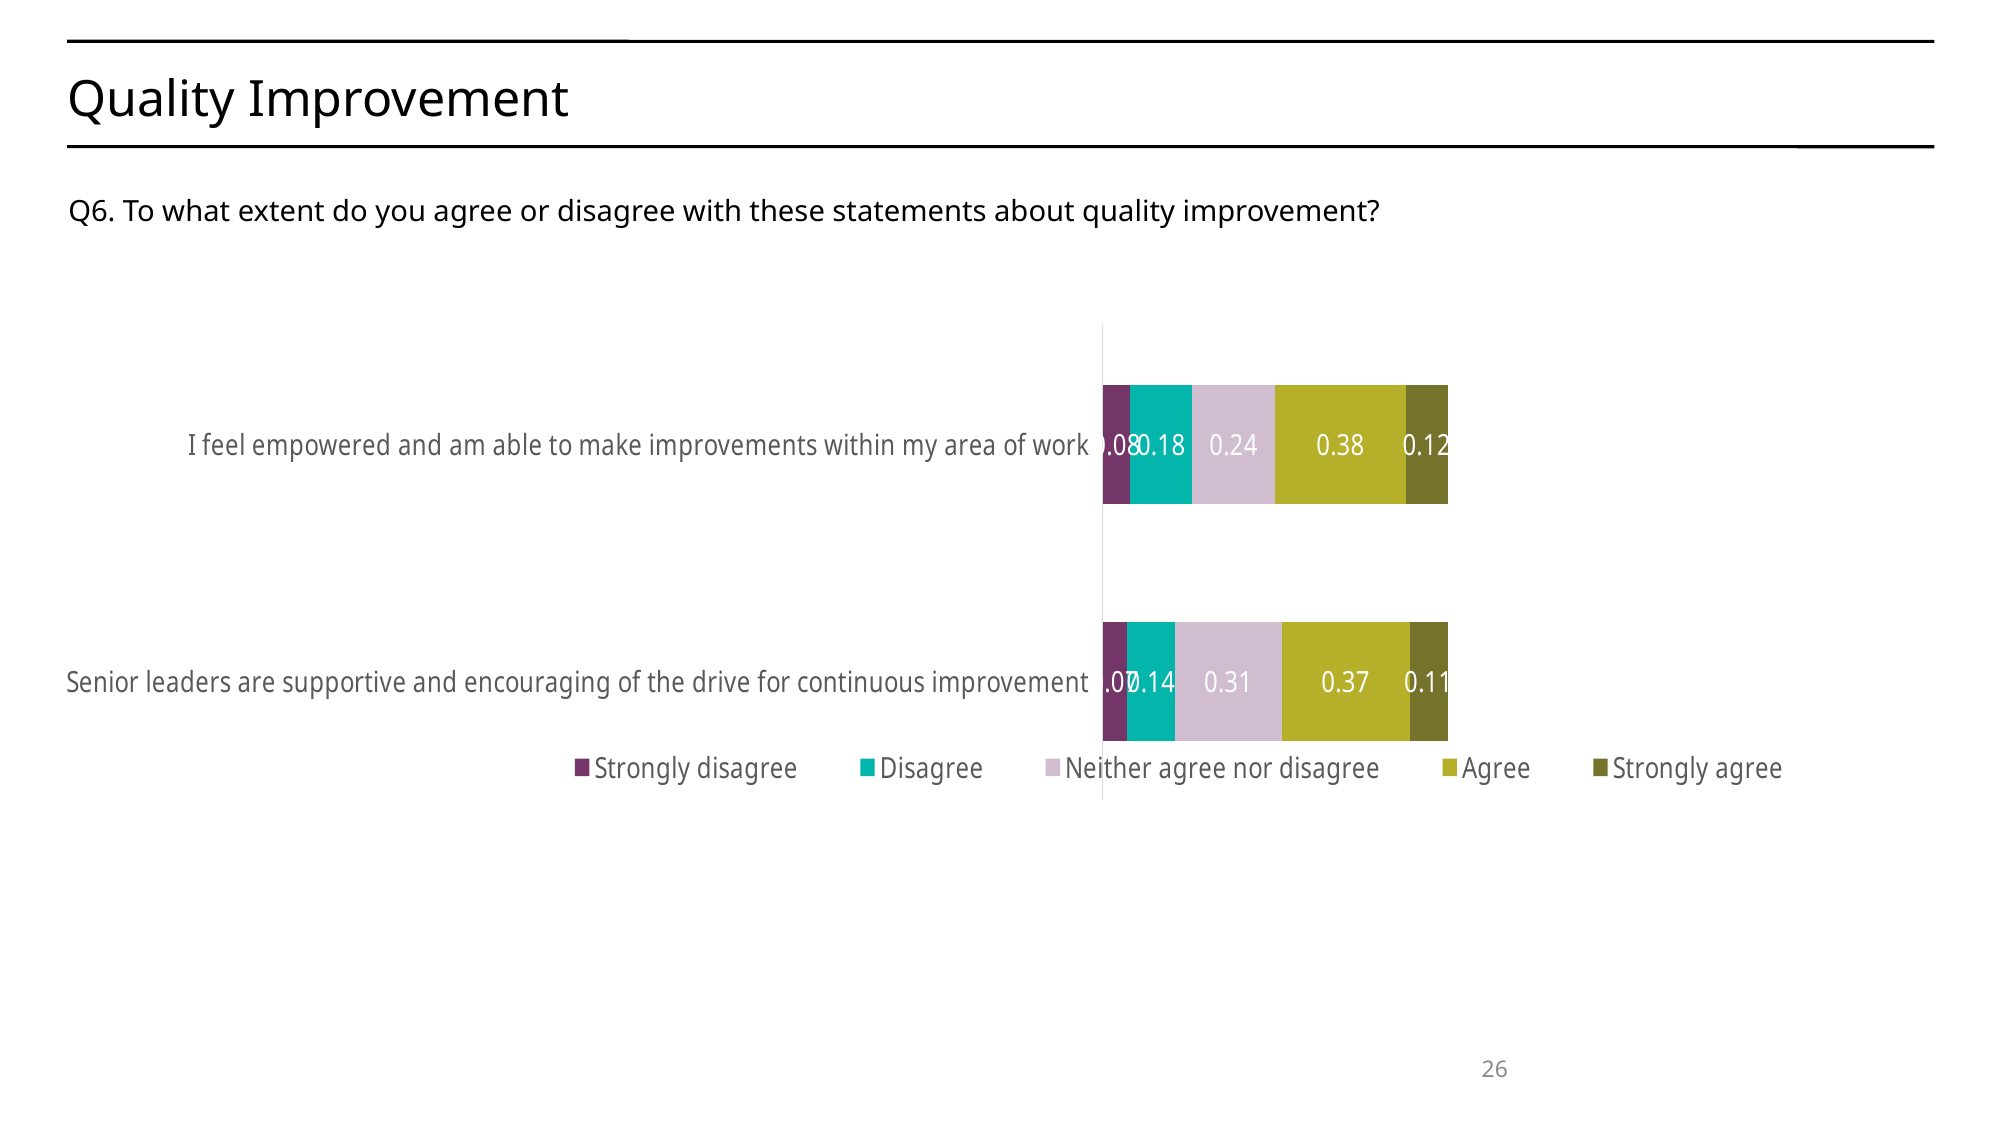

# Quality Improvement
Q6. To what extent do you agree or disagree with these statements about quality improvement?
### Chart
| Category | Strongly disagree | Disagree | Neither agree nor disagree | Agree | Strongly agree |
|---|---|---|---|---|---|
| I feel empowered and am able to make improvements within my area of work | 0.08 | 0.18 | 0.24 | 0.38 | 0.12 |
| Senior leaders are supportive and encouraging of the drive for continuous improvement | 0.07 | 0.14 | 0.31 | 0.37 | 0.11 |6